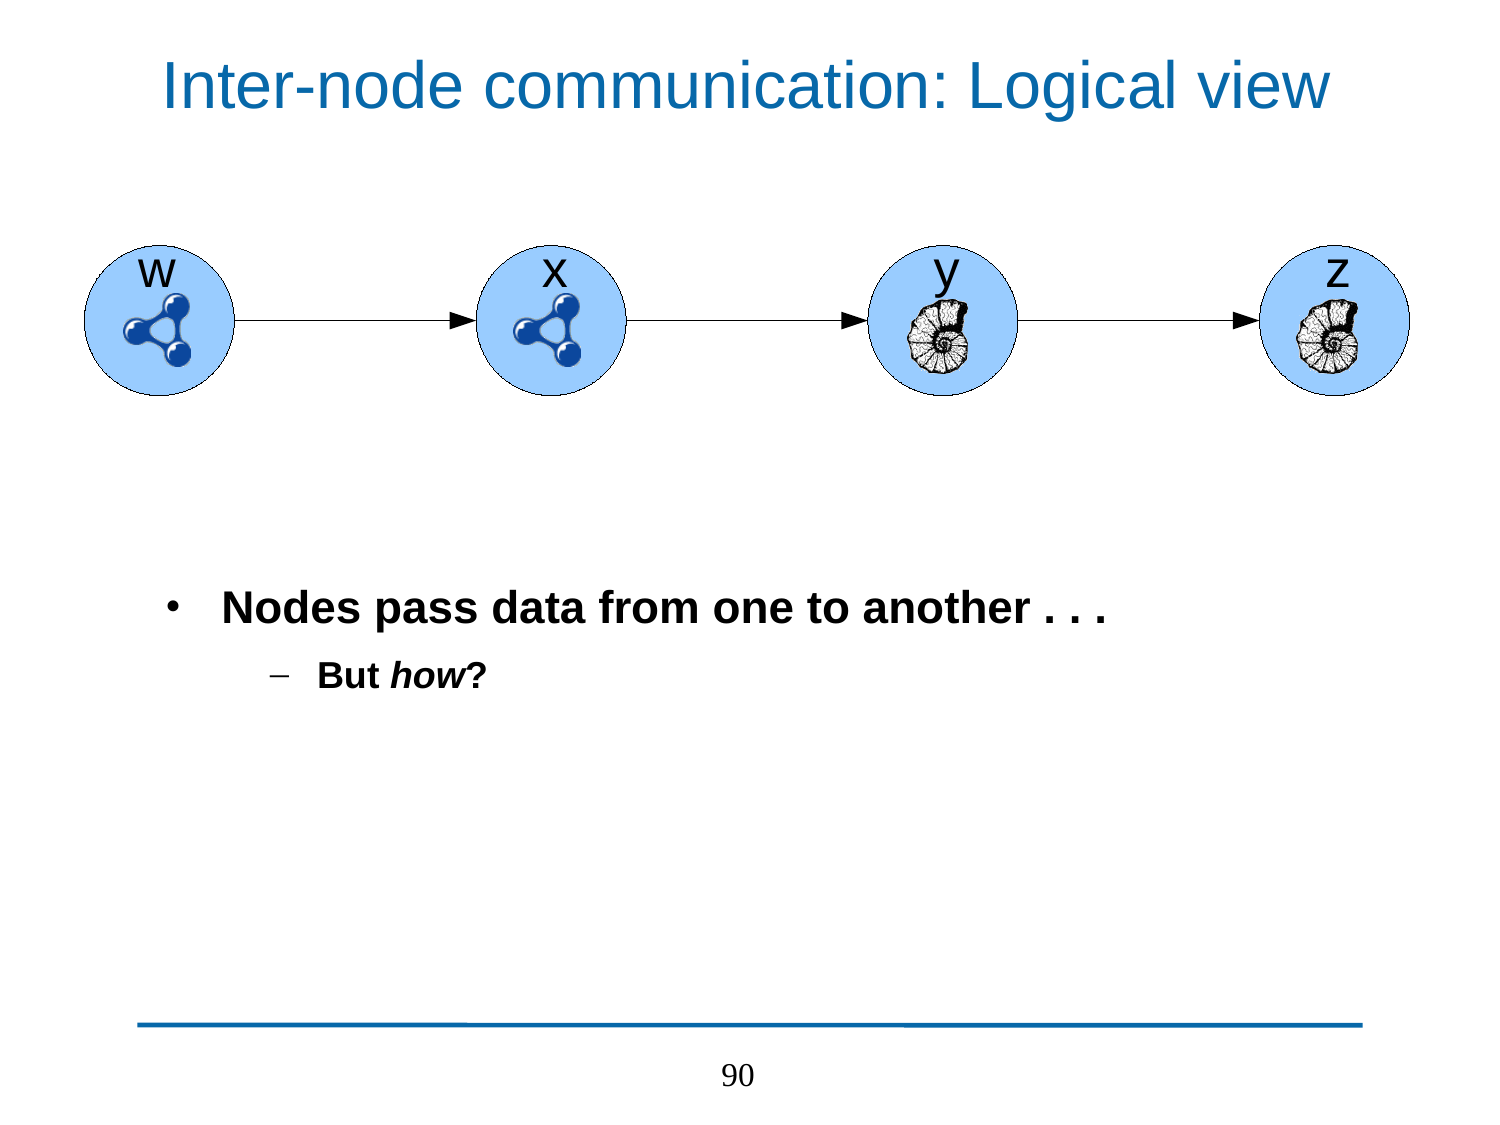

# Inter-node communication: Logical view
w
x
y
z
Nodes pass data from one to another . . .
But how?
90